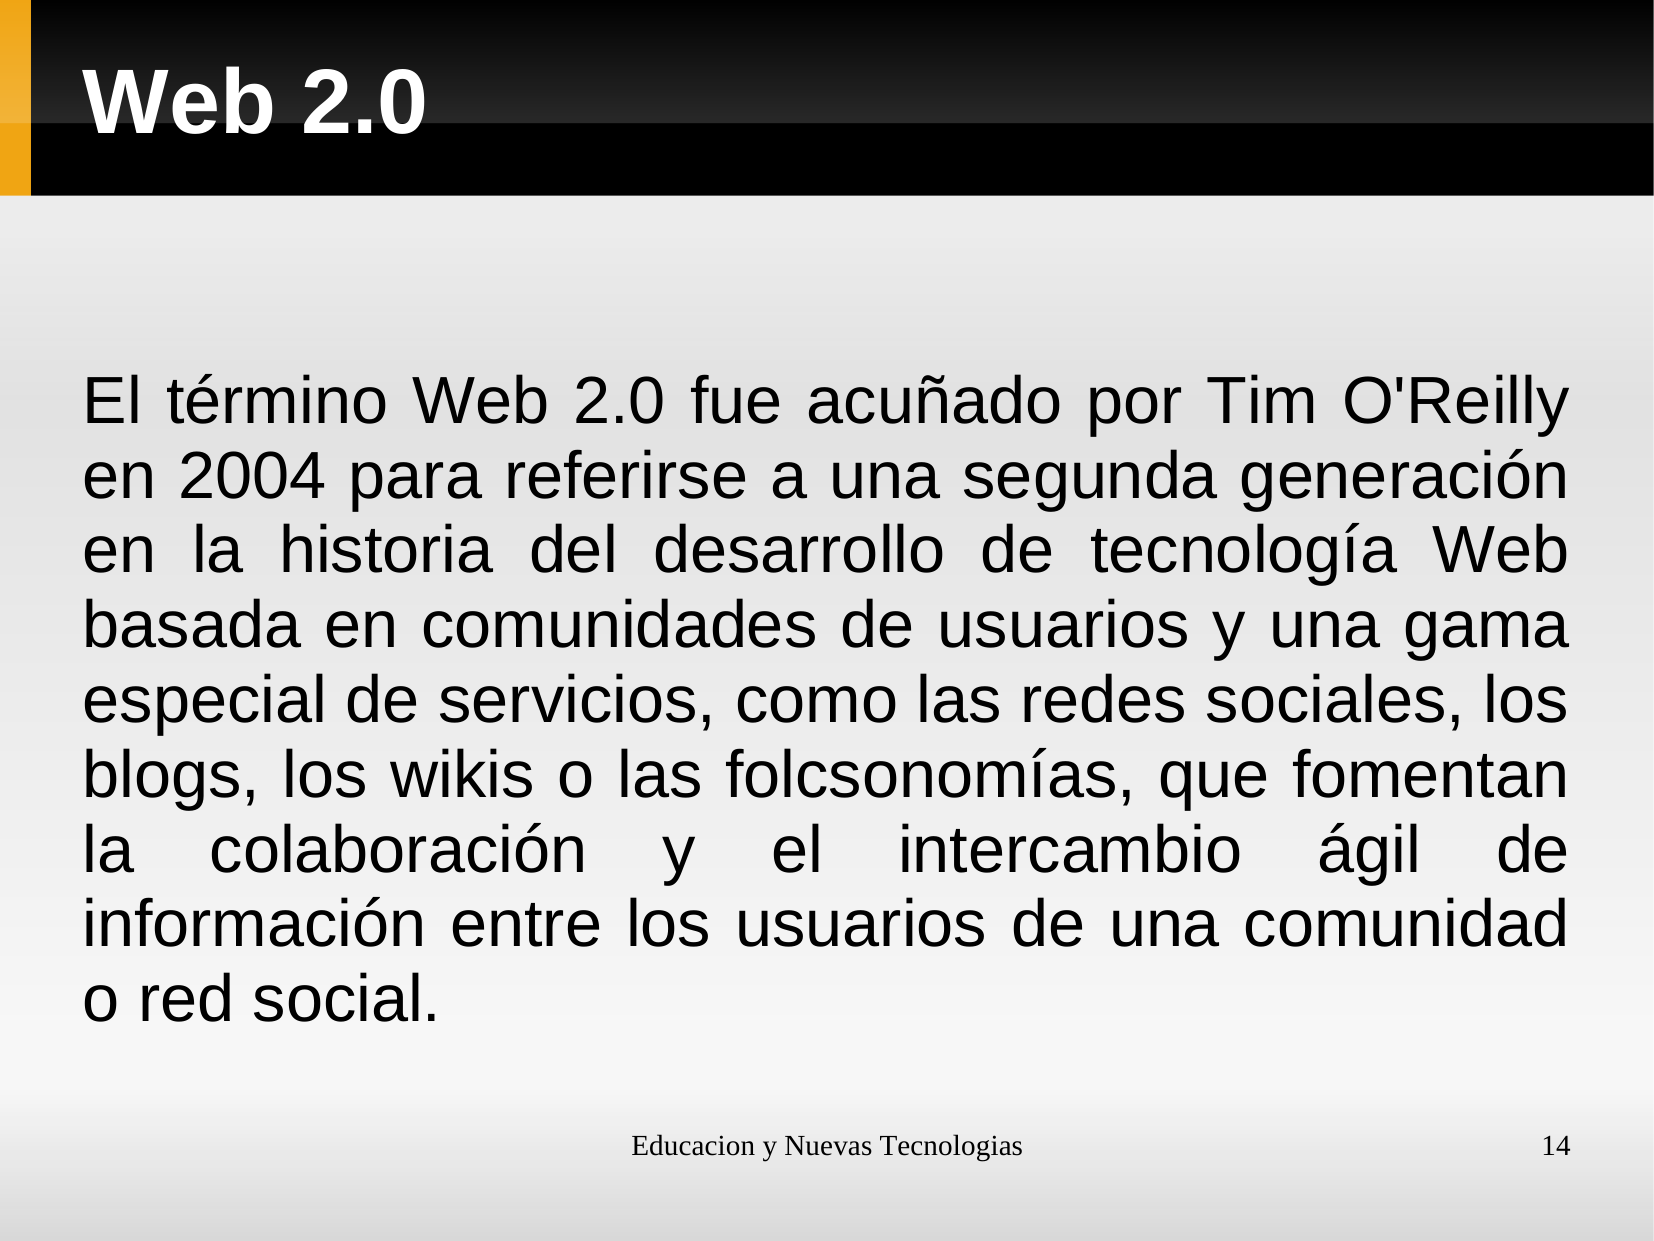

# Web 2.0
El término Web 2.0 fue acuñado por Tim O'Reilly en 2004 para referirse a una segunda generación en la historia del desarrollo de tecnología Web basada en comunidades de usuarios y una gama especial de servicios, como las redes sociales, los blogs, los wikis o las folcsonomías, que fomentan la colaboración y el intercambio ágil de información entre los usuarios de una comunidad o red social.
Educacion y Nuevas Tecnologias
14